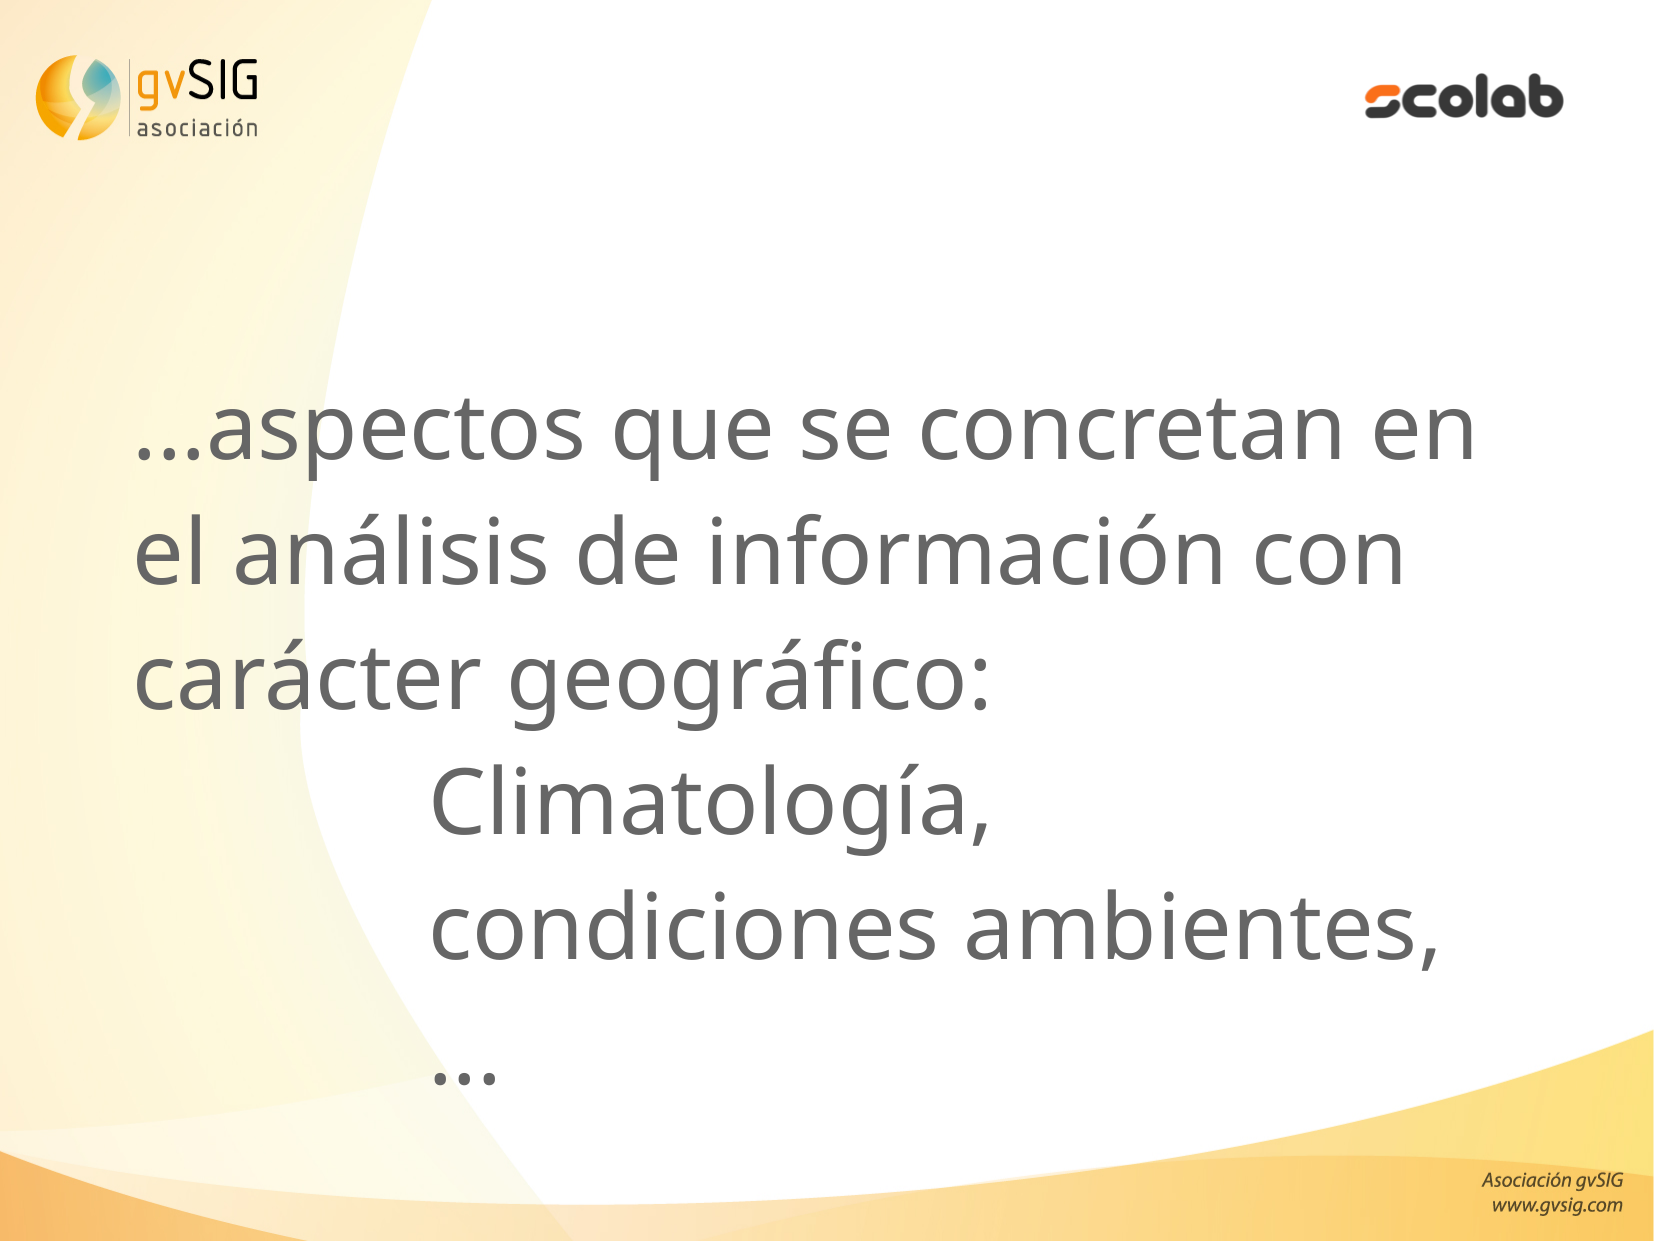

...aspectos que se concretan en el análisis de información con carácter geográfico:
	Climatología,
	condiciones ambientes,
	...